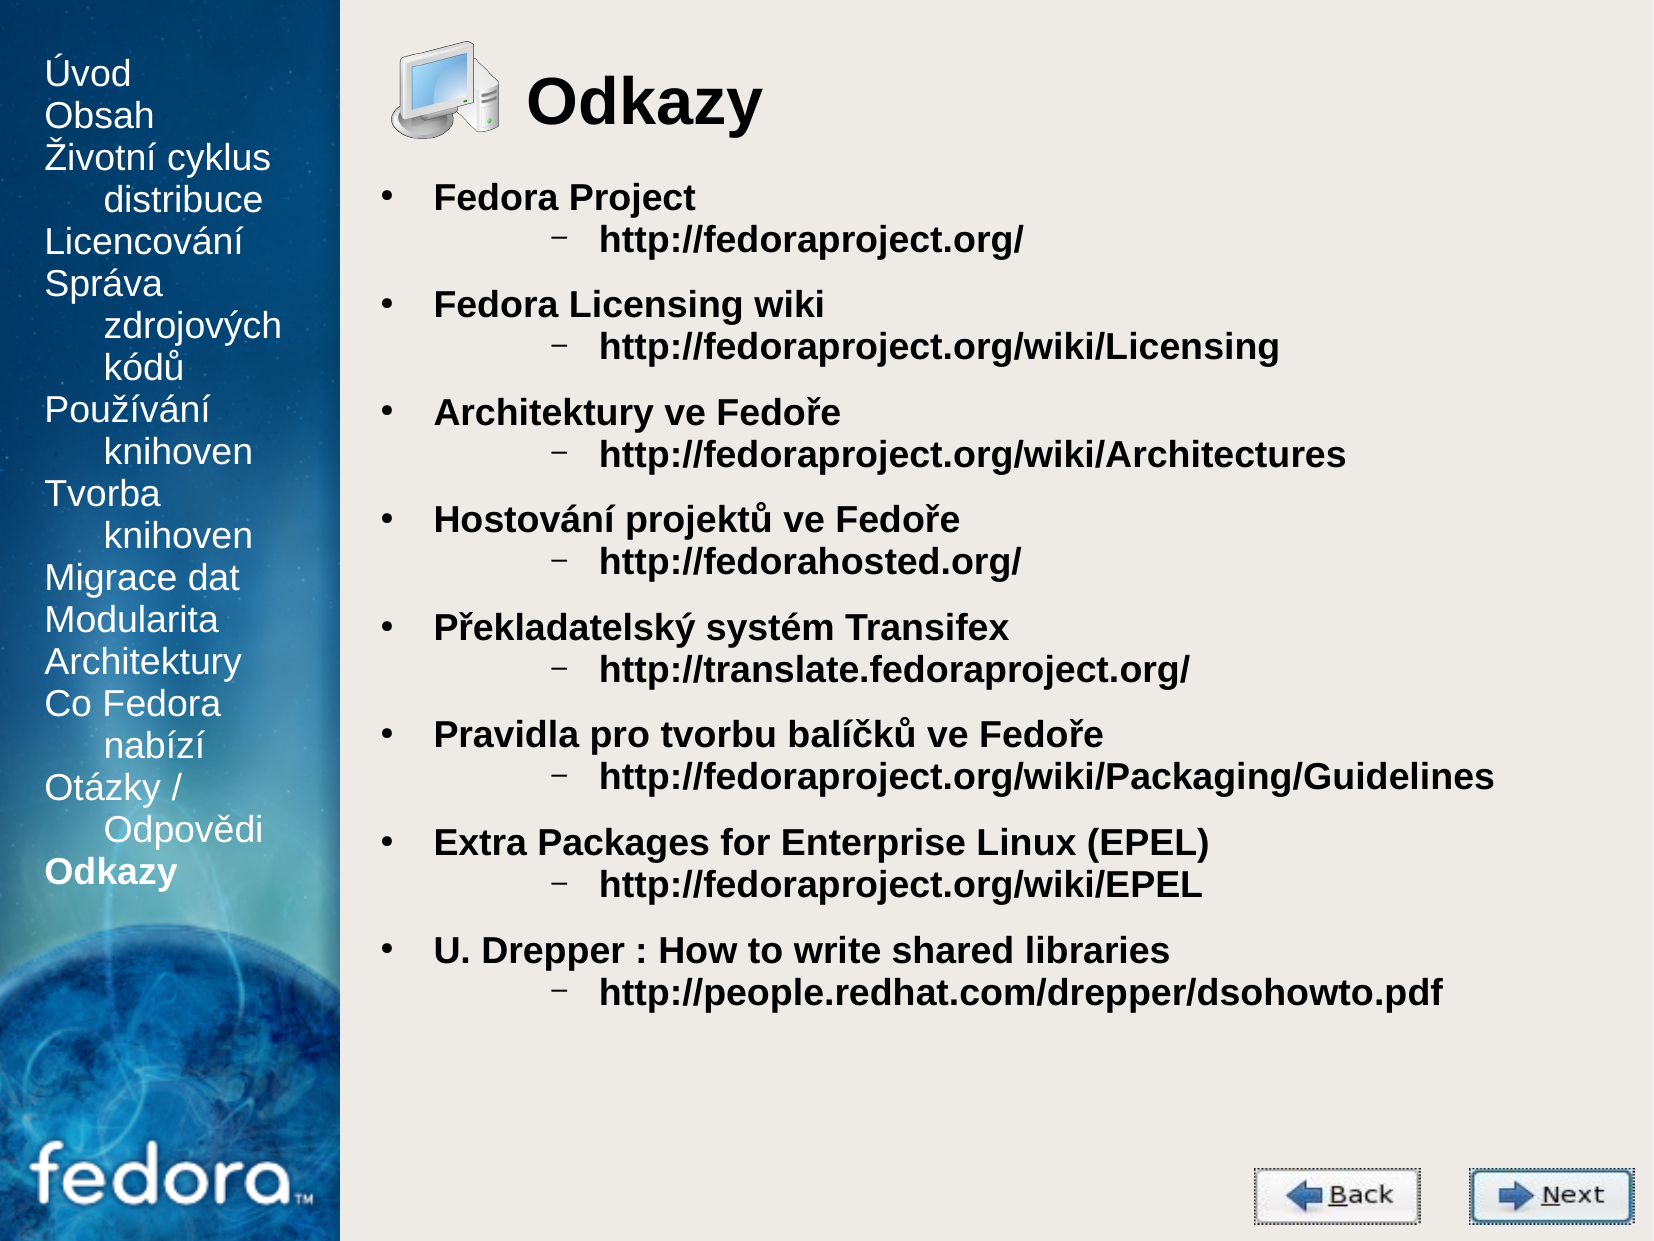

Úvod
Obsah
Životní cyklus distribuce
Licencování
Správa zdrojových kódů
Používání knihoven
Tvorba knihoven
Migrace dat
Modularita
Architektury
Co Fedora nabízí
Otázky / Odpovědi
Odkazy
# Agenda
Odkazy
Fedora Project
http://fedoraproject.org/
Fedora Licensing wiki
http://fedoraproject.org/wiki/Licensing
Architektury ve Fedoře
http://fedoraproject.org/wiki/Architectures
Hostování projektů ve Fedoře
http://fedorahosted.org/
Překladatelský systém Transifex
http://translate.fedoraproject.org/
Pravidla pro tvorbu balíčků ve Fedoře
http://fedoraproject.org/wiki/Packaging/Guidelines
Extra Packages for Enterprise Linux (EPEL)
http://fedoraproject.org/wiki/EPEL
U. Drepper : How to write shared libraries
http://people.redhat.com/drepper/dsohowto.pdf